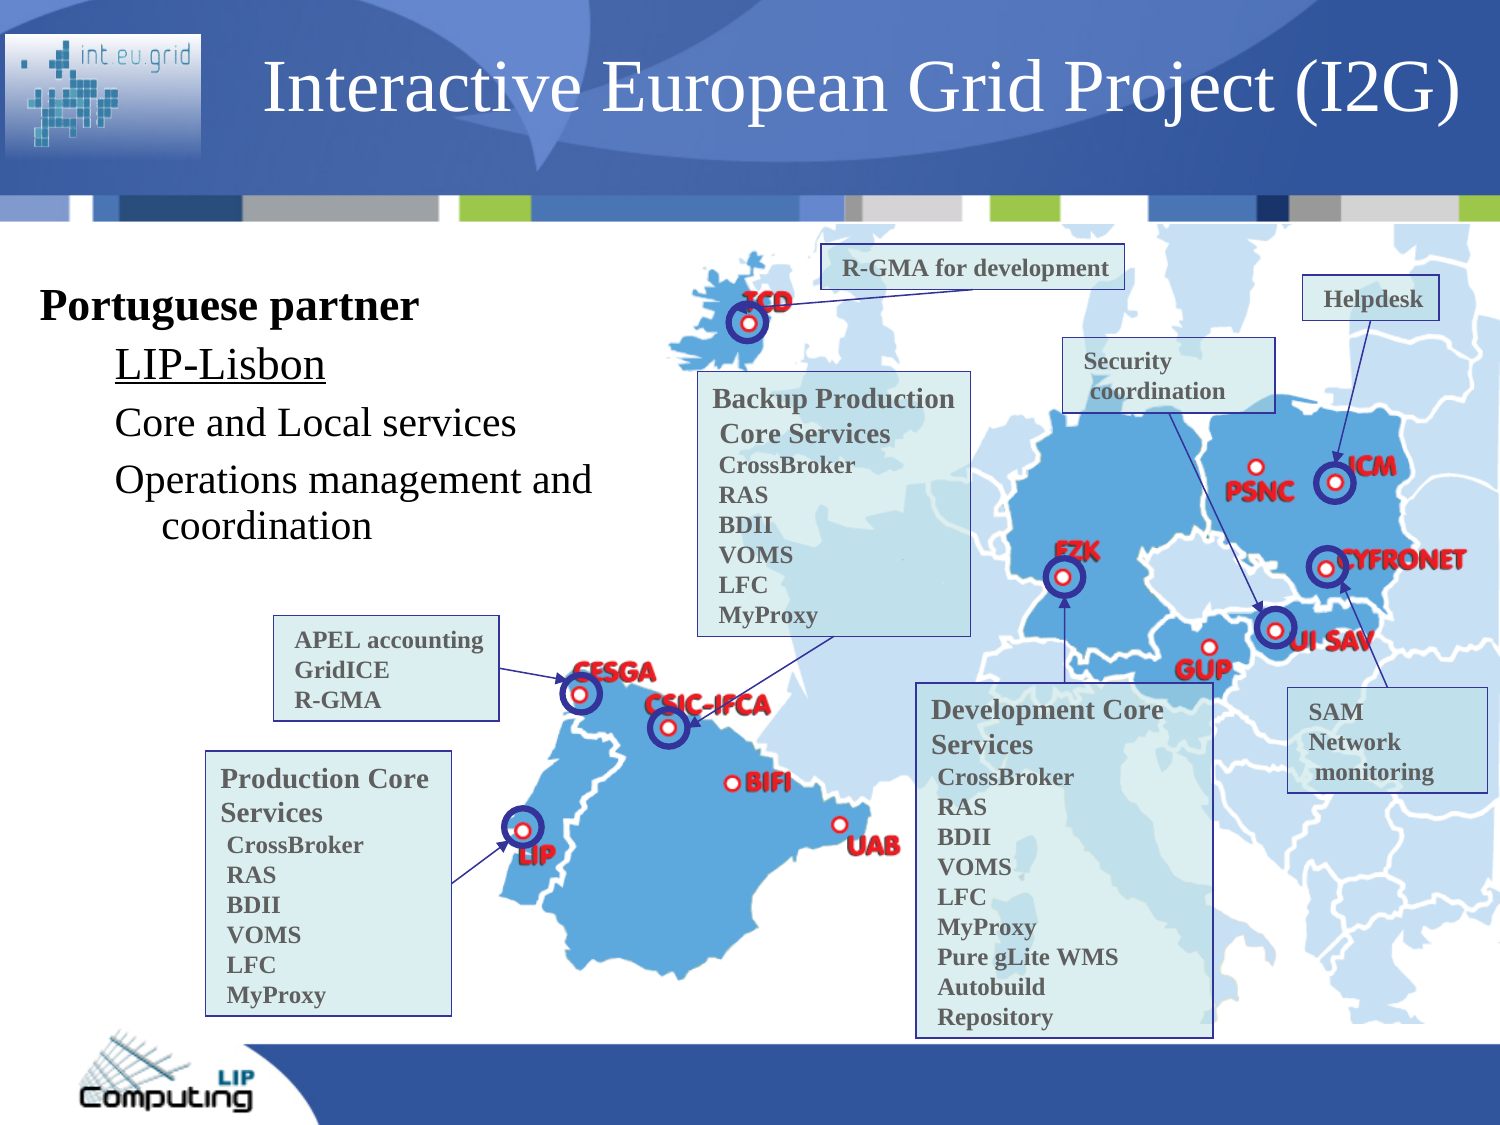

Interactive European Grid Project (I2G)
 R-GMA for development
# Portuguese partner
LIP-Lisbon
Core and Local services
Operations management and coordination
 Helpdesk
 Security
 coordination
Backup Production
 Core Services
 CrossBroker
 RAS
 BDII
 VOMS
 LFC
 MyProxy
 APEL accounting
 GridICE
 R-GMA
Development Core
Services
 CrossBroker
 RAS
 BDII
 VOMS
 LFC
 MyProxy
 Pure gLite WMS
 Autobuild
 Repository
 SAM
 Network
 monitoring
Production Core
Services
 CrossBroker
 RAS
 BDII
 VOMS
 LFC
 MyProxy